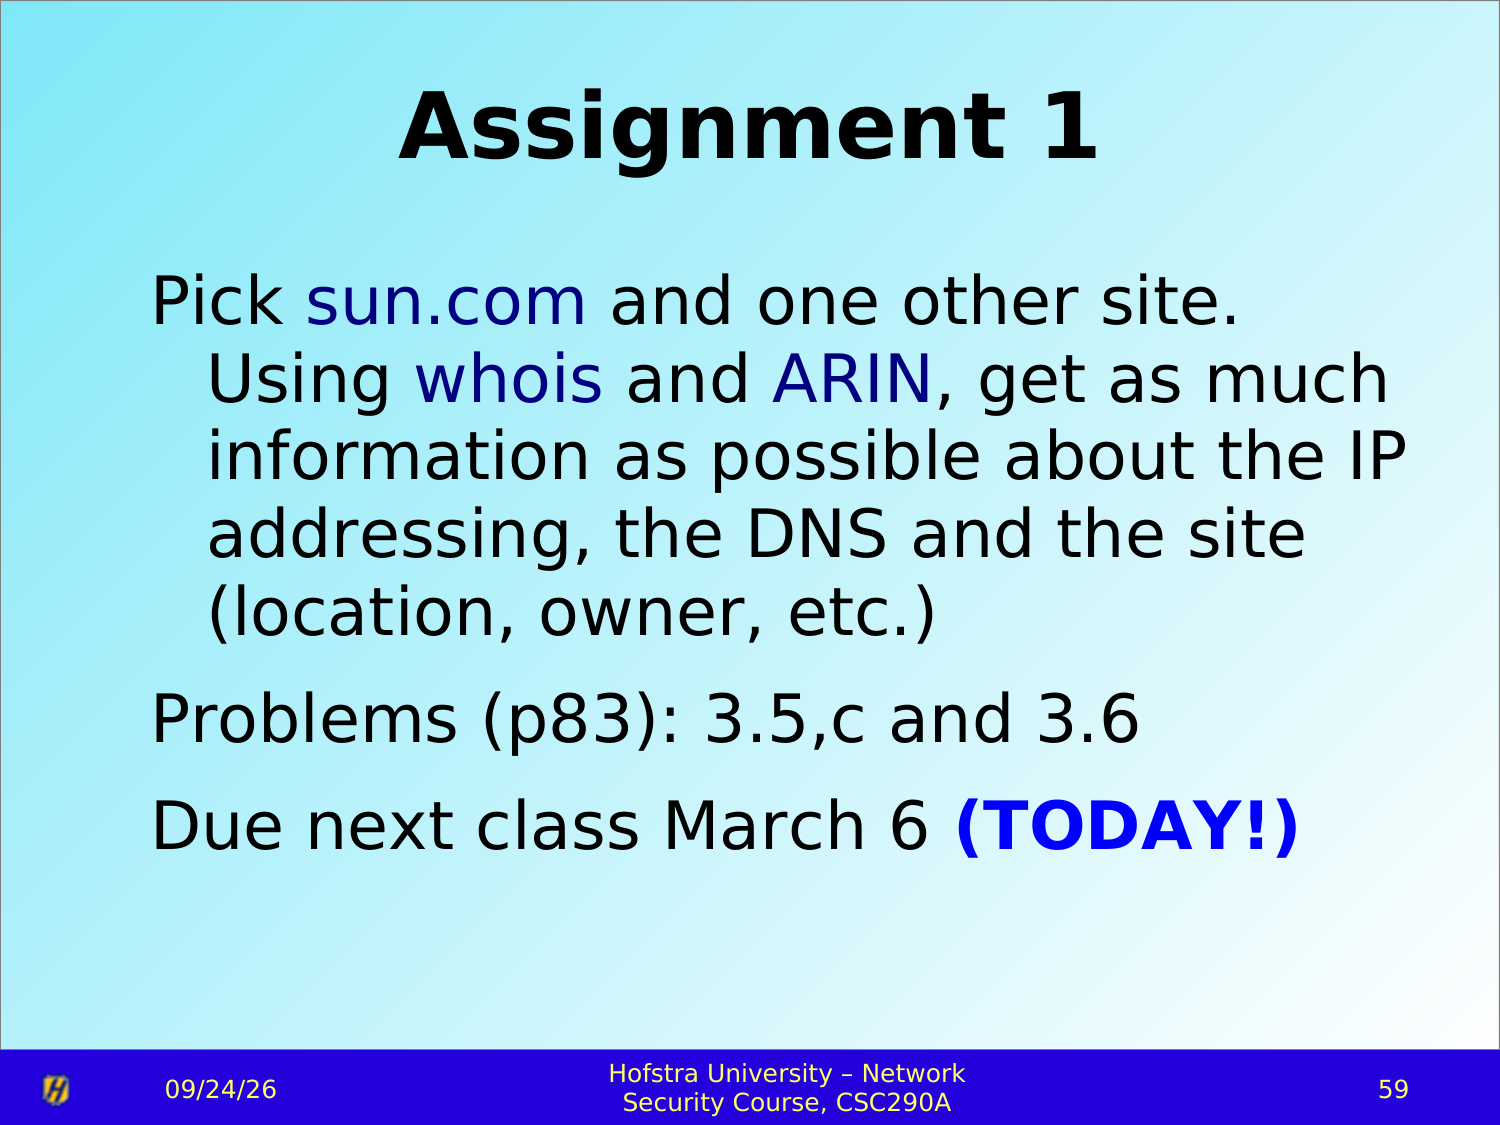

# Assignment 1
Pick sun.com and one other site. Using whois and ARIN, get as much information as possible about the IP addressing, the DNS and the site (location, owner, etc.)
Problems (p83): 3.5,c and 3.6
Due next class March 6 (TODAY!)
59